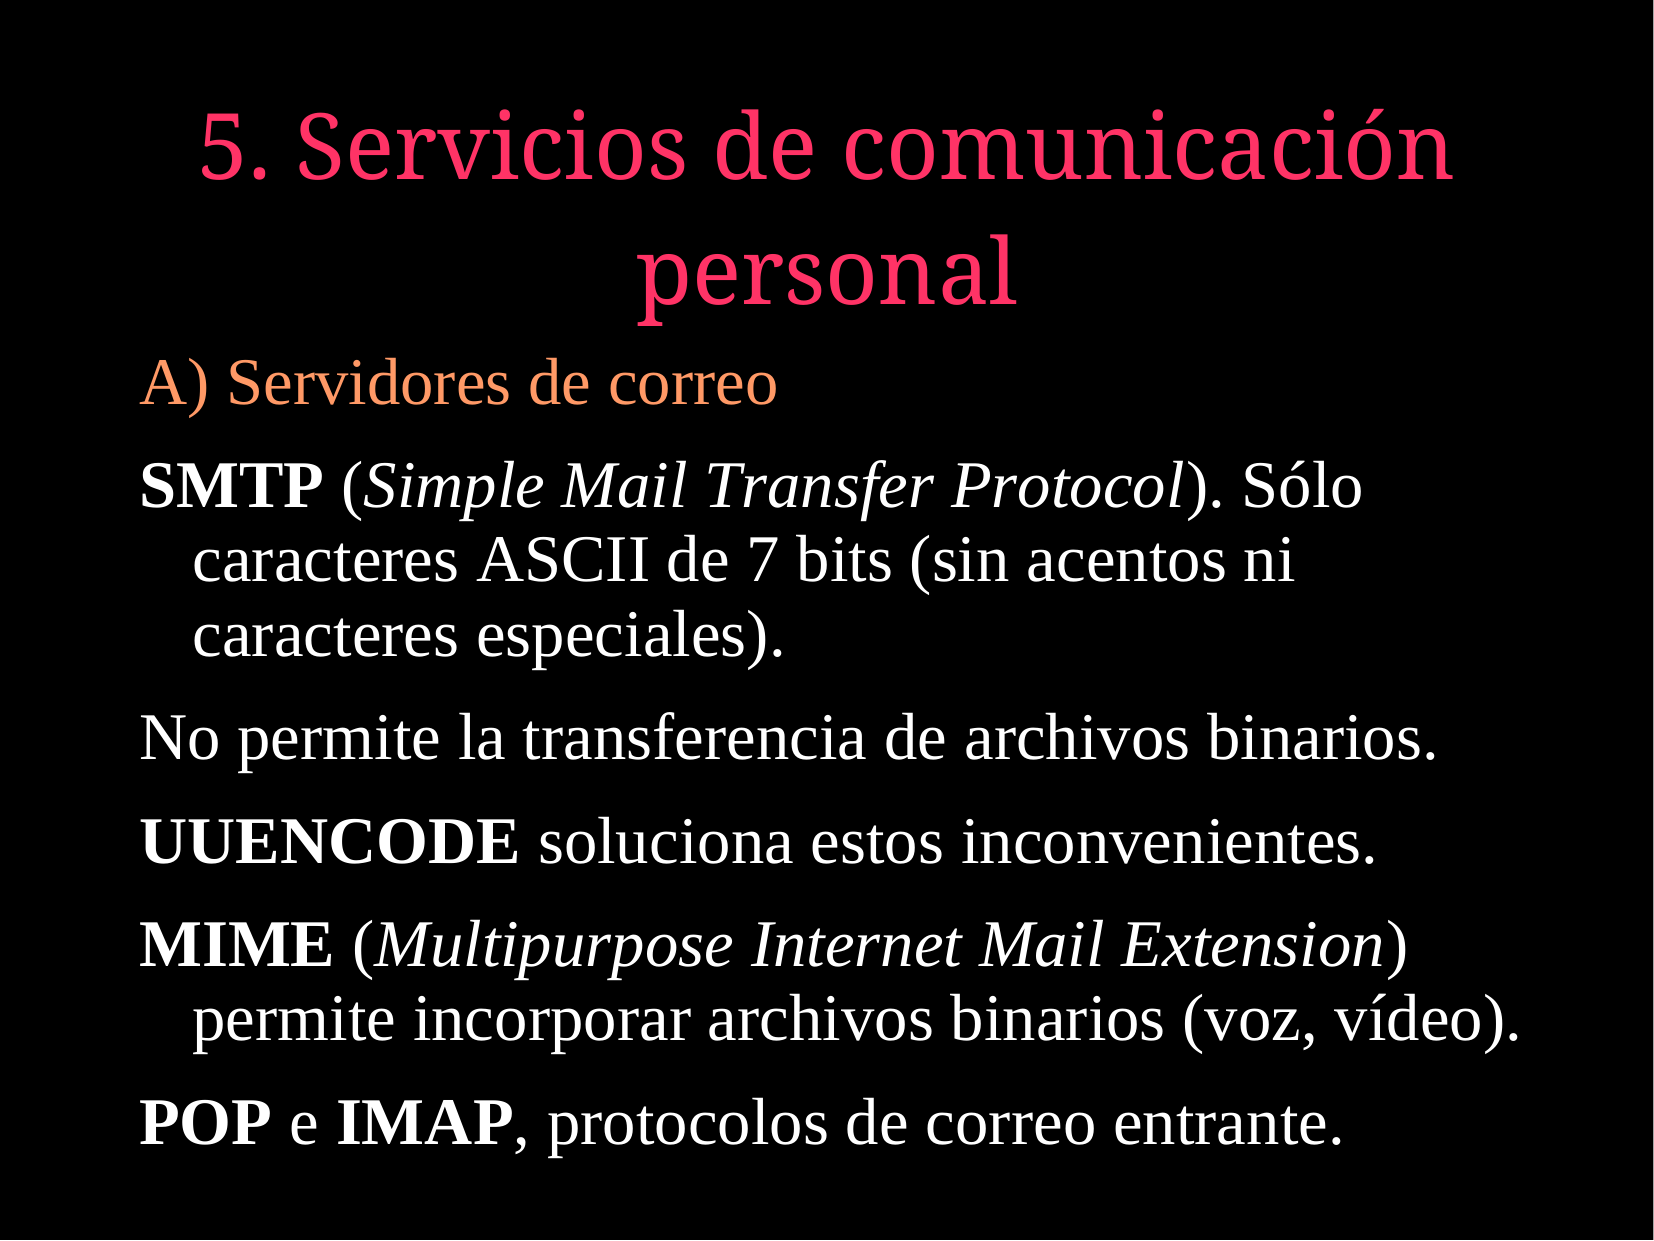

# 5. Servicios de comunicación personal
A) Servidores de correo
SMTP (Simple Mail Transfer Protocol). Sólo caracteres ASCII de 7 bits (sin acentos ni caracteres especiales).
No permite la transferencia de archivos binarios.
UUENCODE soluciona estos inconvenientes.
MIME (Multipurpose Internet Mail Extension) permite incorporar archivos binarios (voz, vídeo).
POP e IMAP, protocolos de correo entrante.